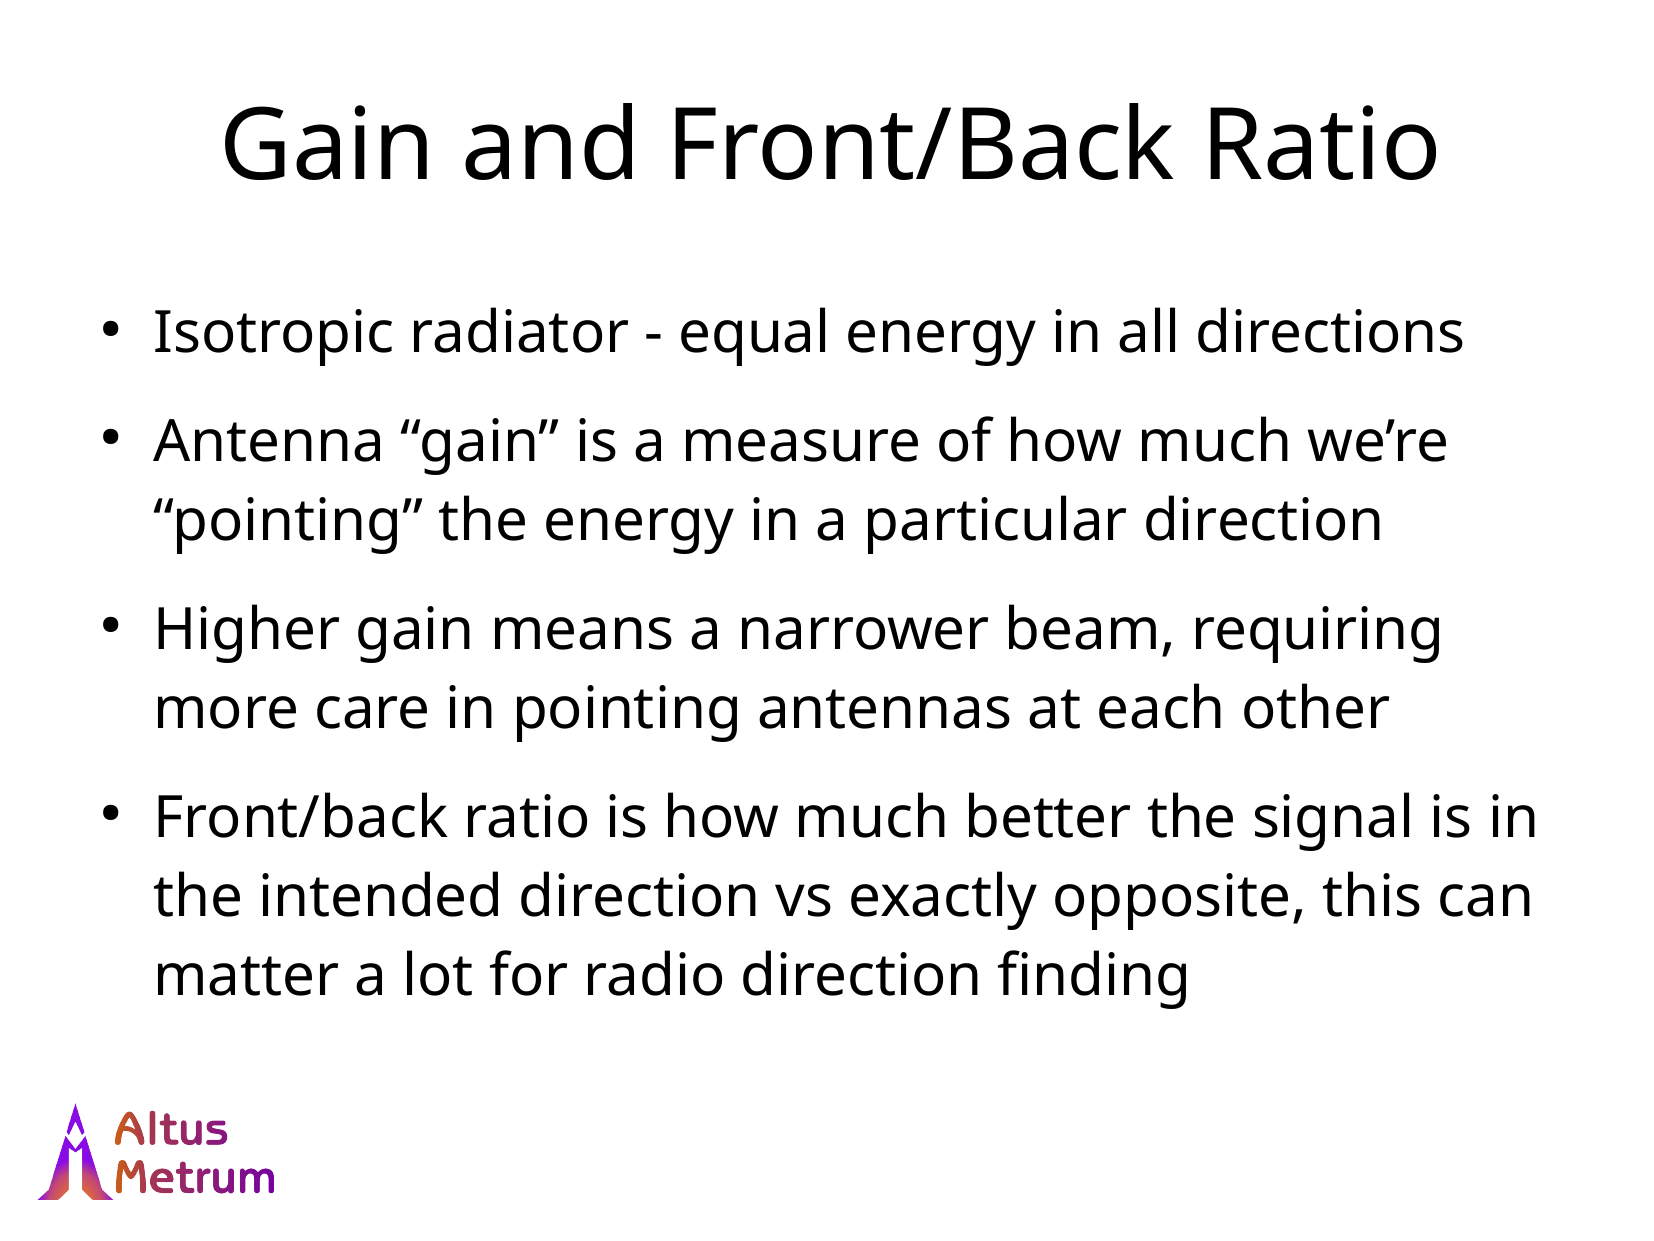

# Gain and Front/Back Ratio
Isotropic radiator - equal energy in all directions
Antenna “gain” is a measure of how much we’re “pointing” the energy in a particular direction
Higher gain means a narrower beam, requiring more care in pointing antennas at each other
Front/back ratio is how much better the signal is in the intended direction vs exactly opposite, this can matter a lot for radio direction finding